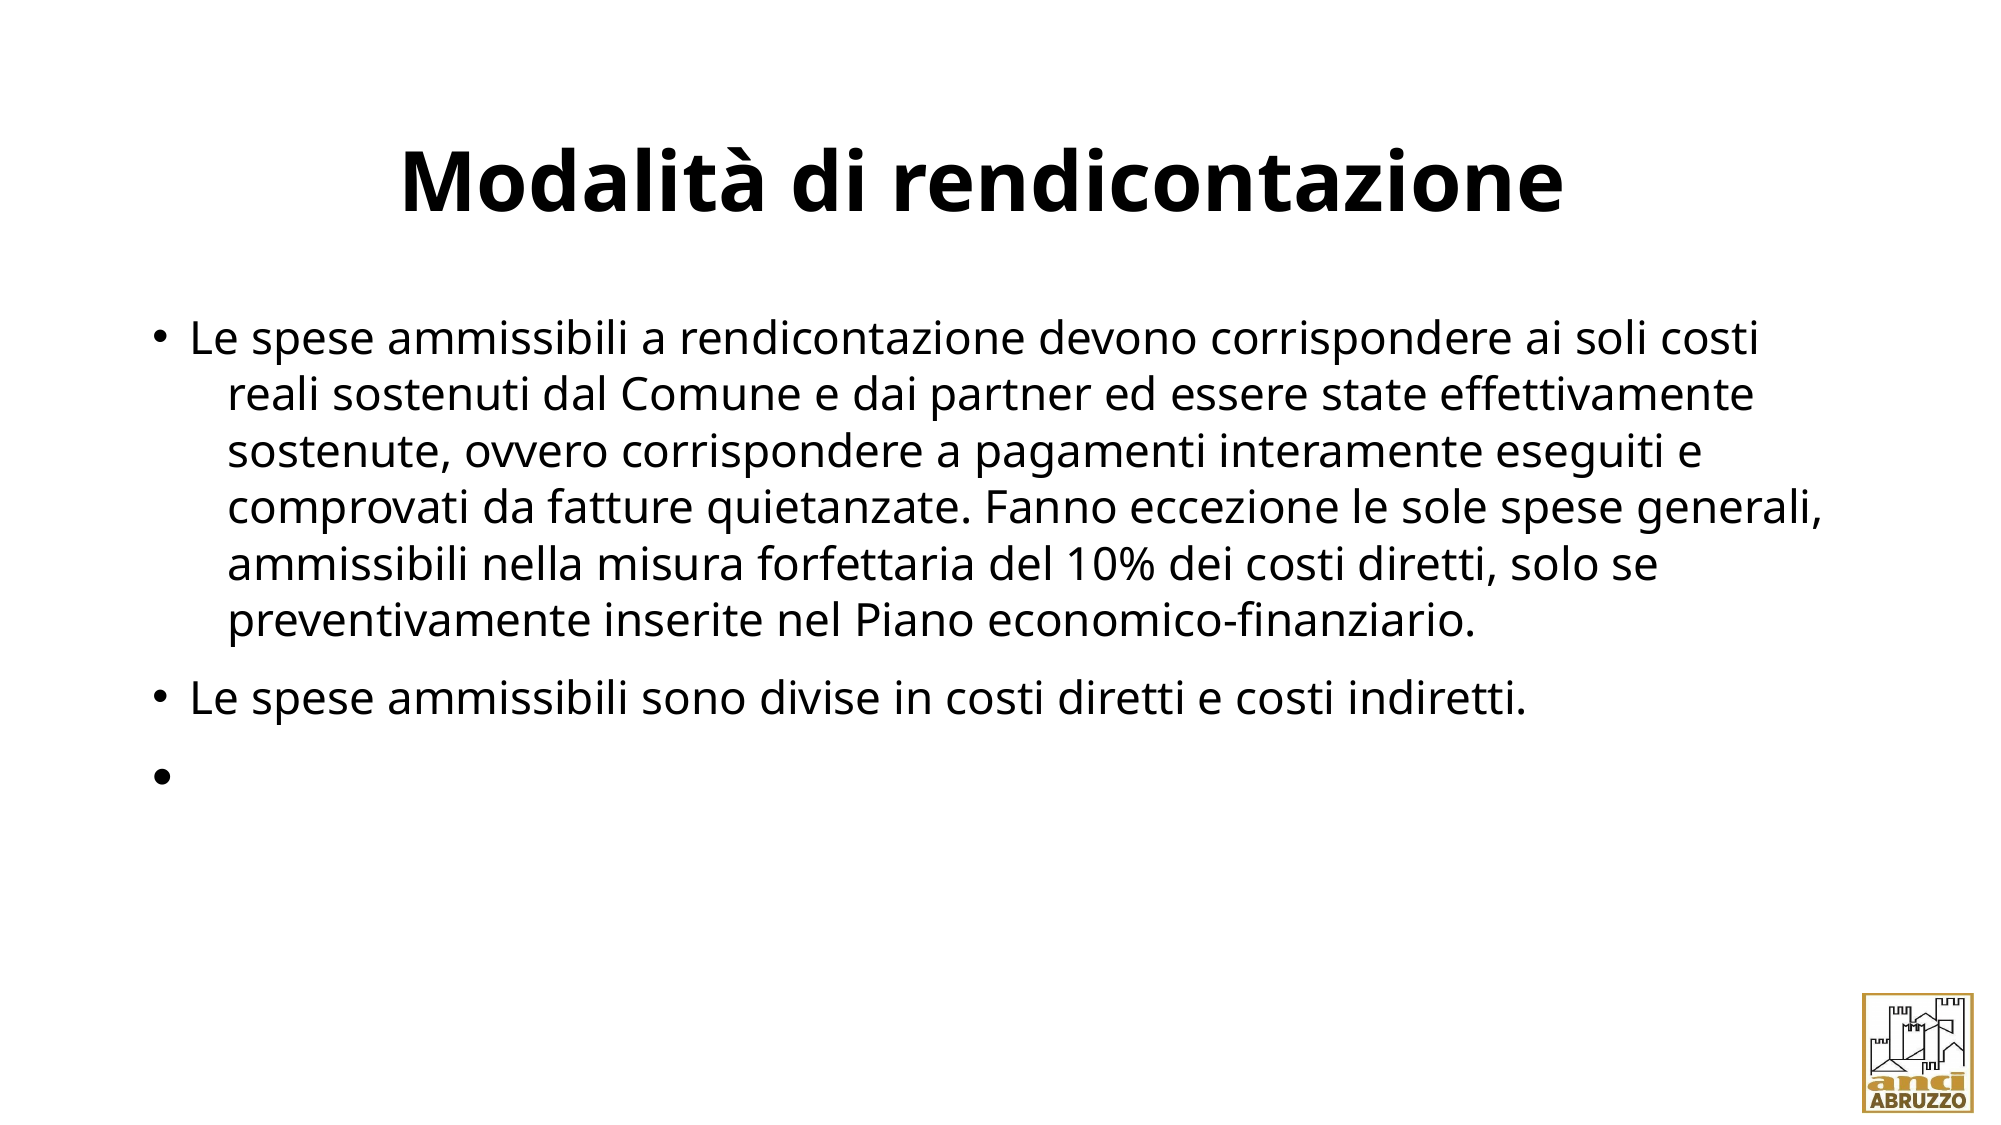

# Modalità di rendicontazione
Le spese ammissibili a rendicontazione devono corrispondere ai soli costi reali sostenuti dal Comune e dai partner ed essere state effettivamente sostenute, ovvero corrispondere a pagamenti interamente eseguiti e comprovati da fatture quietanzate. Fanno eccezione le sole spese generali, ammissibili nella misura forfettaria del 10% dei costi diretti, solo se preventivamente inserite nel Piano economico-finanziario.
Le spese ammissibili sono divise in costi diretti e costi indiretti.